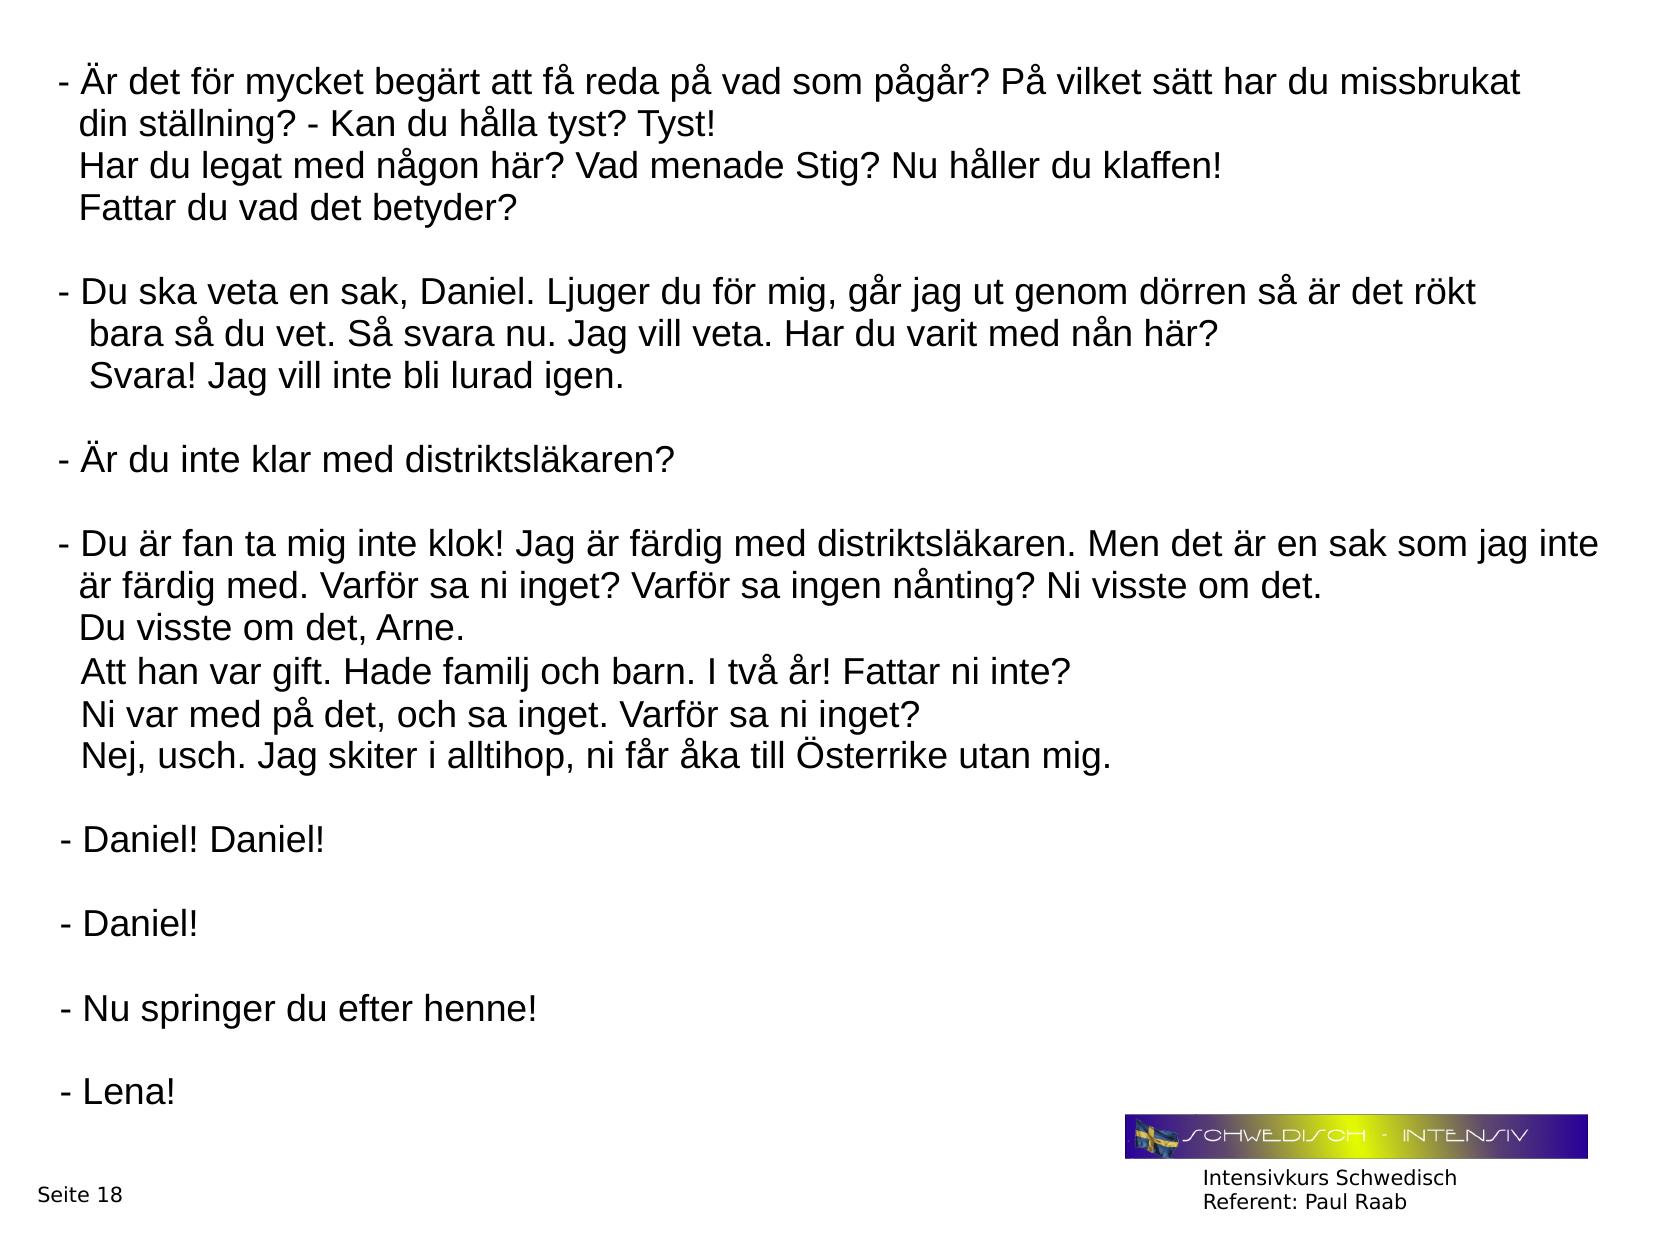

- Är det för mycket begärt att få reda på vad som pågår? På vilket sätt har du missbrukat
 din ställning? - Kan du hålla tyst? Tyst!
 Har du legat med någon här? Vad menade Stig? Nu håller du klaffen!
 Fattar du vad det betyder?
- Du ska veta en sak, Daniel. Ljuger du för mig, går jag ut genom dörren så är det rökt
 bara så du vet. Så svara nu. Jag vill veta. Har du varit med nån här?
 Svara! Jag vill inte bli lurad igen.
- Är du inte klar med distriktsläkaren?
- Du är fan ta mig inte klok! Jag är färdig med distriktsläkaren. Men det är en sak som jag inte
 är färdig med. Varför sa ni inget? Varför sa ingen nånting? Ni visste om det.
 Du visste om det, Arne.
 Att han var gift. Hade familj och barn. I två år! Fattar ni inte?
 Ni var med på det, och sa inget. Varför sa ni inget?
 Nej, usch. Jag skiter i alltihop, ni får åka till Österrike utan mig.
- Daniel! Daniel!
- Daniel!
- Nu springer du efter henne!
- Lena!